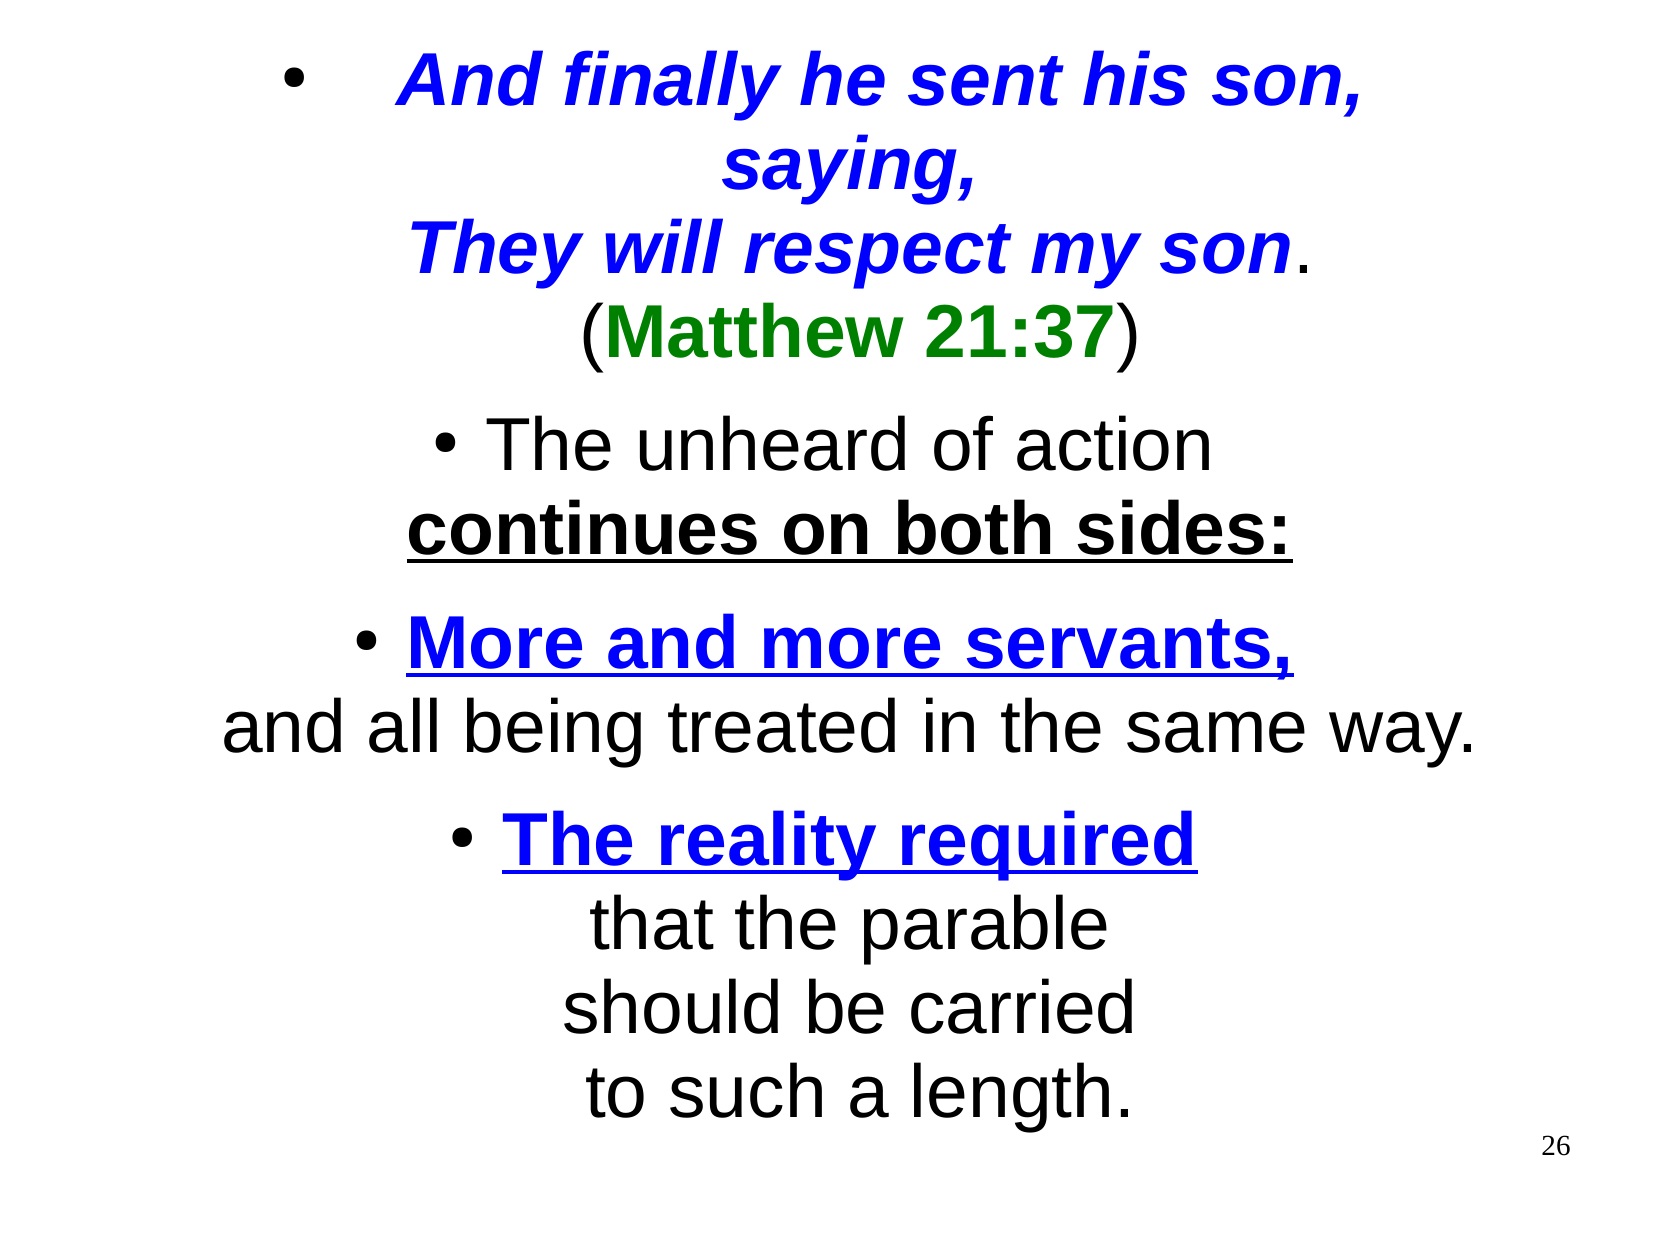

# And finally he sent his son, saying, They will respect my son. (Matthew 21:37)
The unheard of action
continues on both sides:
More and more servants,
and all being treated in the same way.
The reality required
that the parable
should be carried
to such a length.
26